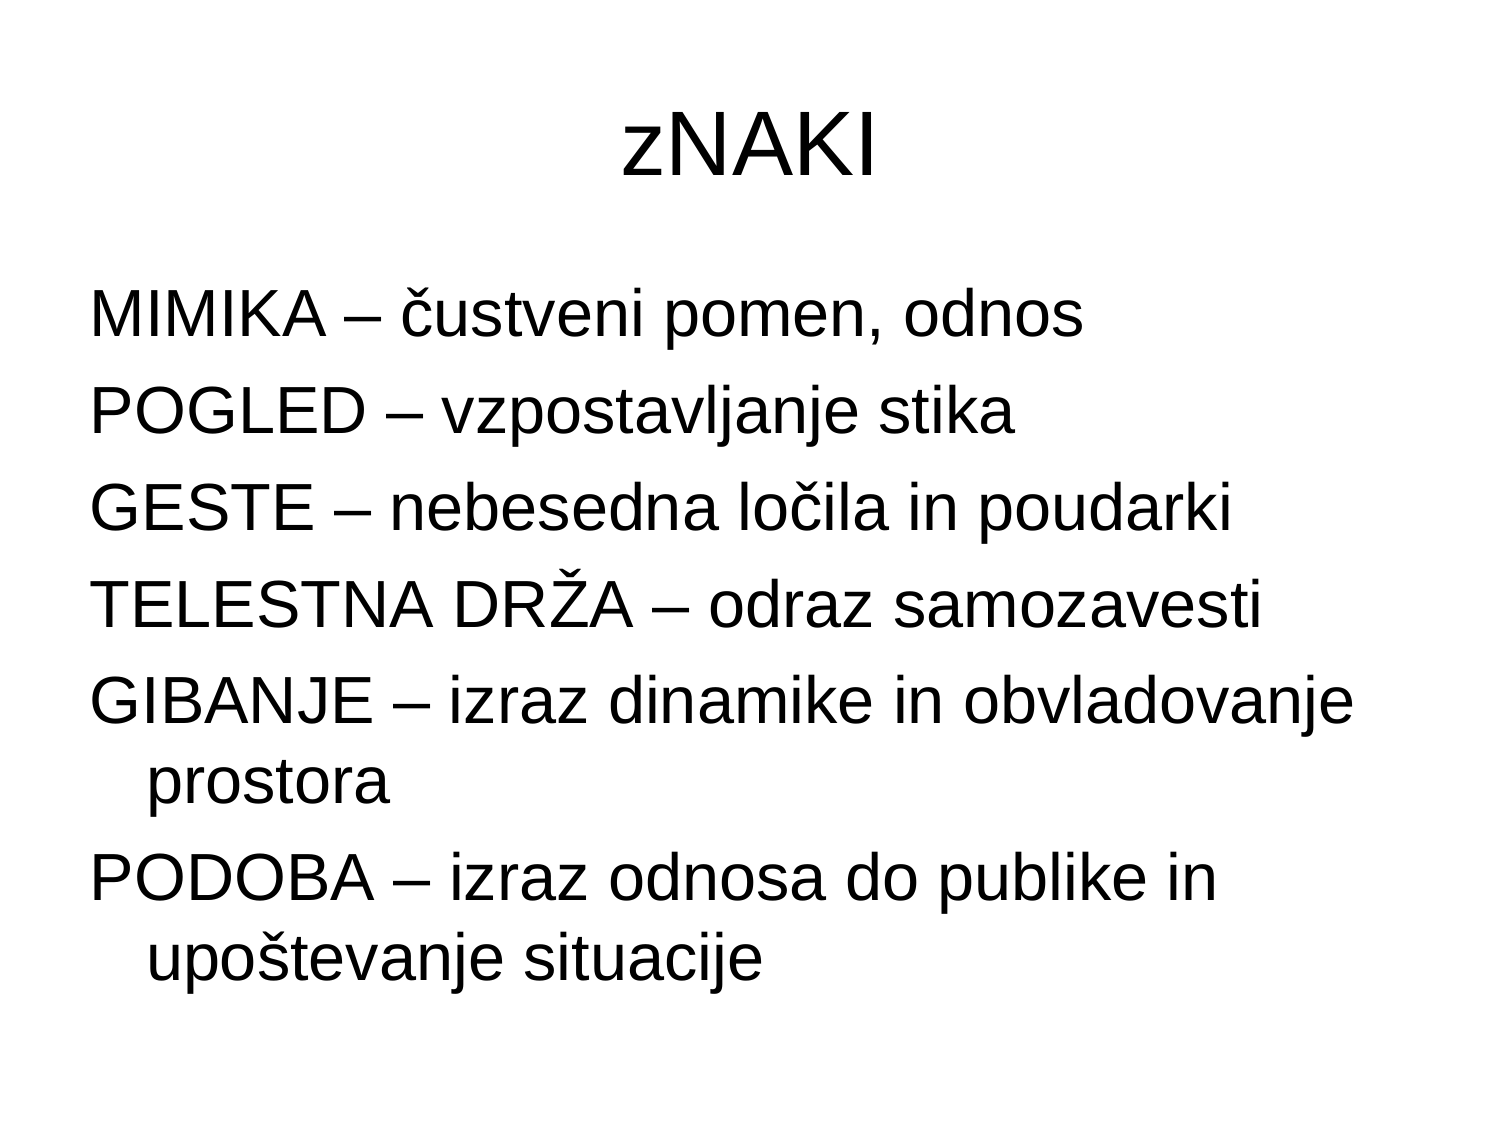

# zNAKI
MIMIKA – čustveni pomen, odnos
POGLED – vzpostavljanje stika
GESTE – nebesedna ločila in poudarki
TELESTNA DRŽA – odraz samozavesti
GIBANJE – izraz dinamike in obvladovanje prostora
PODOBA – izraz odnosa do publike in upoštevanje situacije